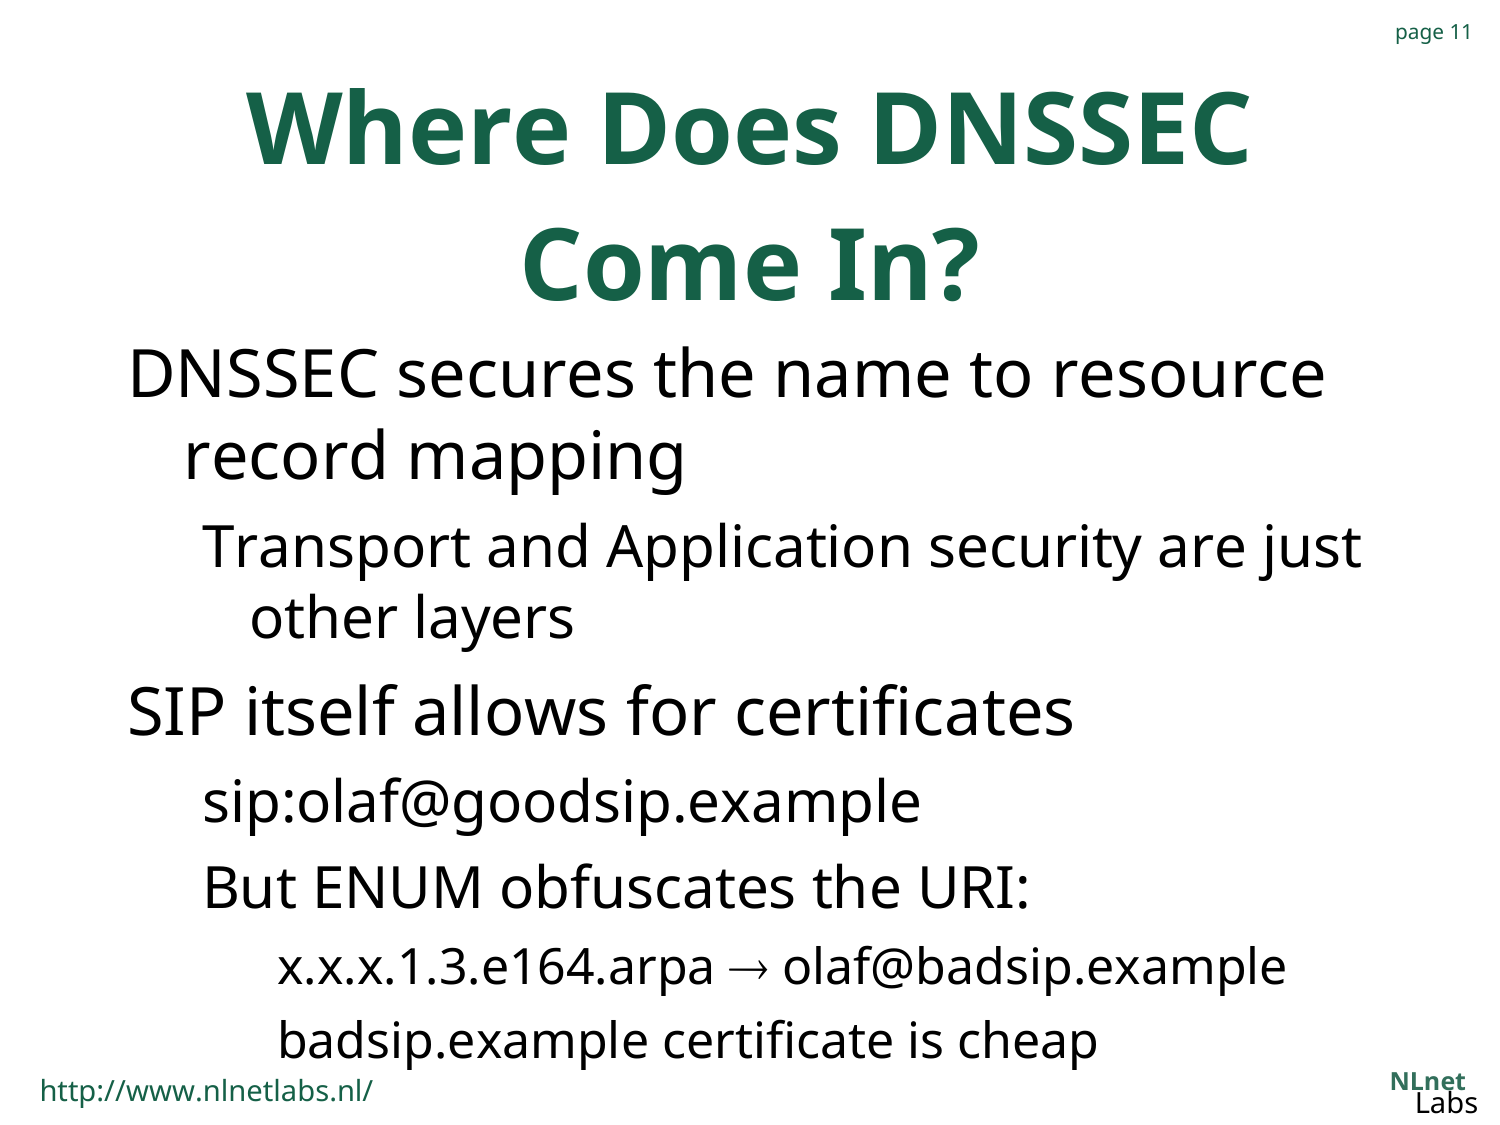

# Where Does DNSSEC Come In?
DNSSEC secures the name to resource record mapping
Transport and Application security are just other layers
SIP itself allows for certificates
sip:olaf@goodsip.example
But ENUM obfuscates the URI:
x.x.x.1.3.e164.arpa  olaf@badsip.example
badsip.example certificate is cheap